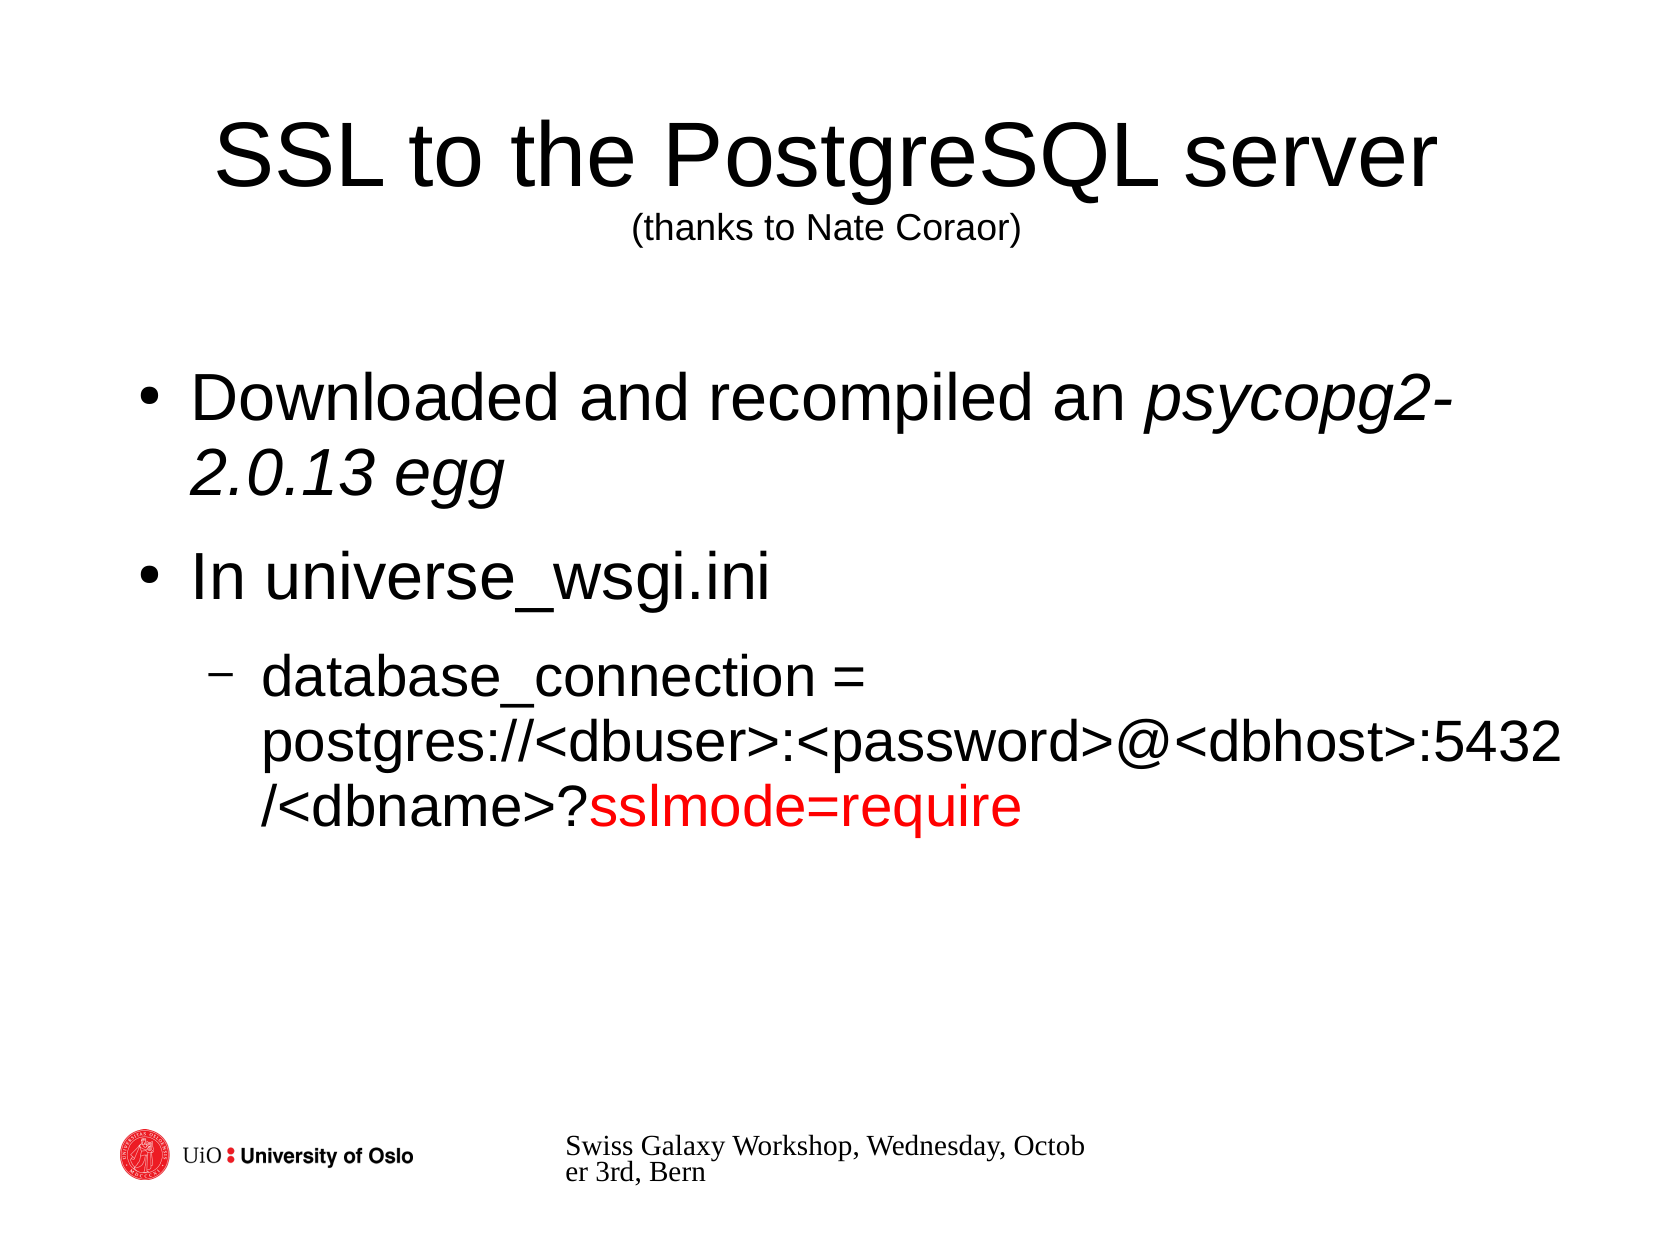

# SSL to the PostgreSQL server (thanks to Nate Coraor)
Downloaded and recompiled an psycopg2-2.0.13 egg
In universe_wsgi.ini
database_connection = postgres://<dbuser>:<password>@<dbhost>:5432/<dbname>?sslmode=require
Swiss Galaxy Workshop, Wednesday, October 3rd, Bern